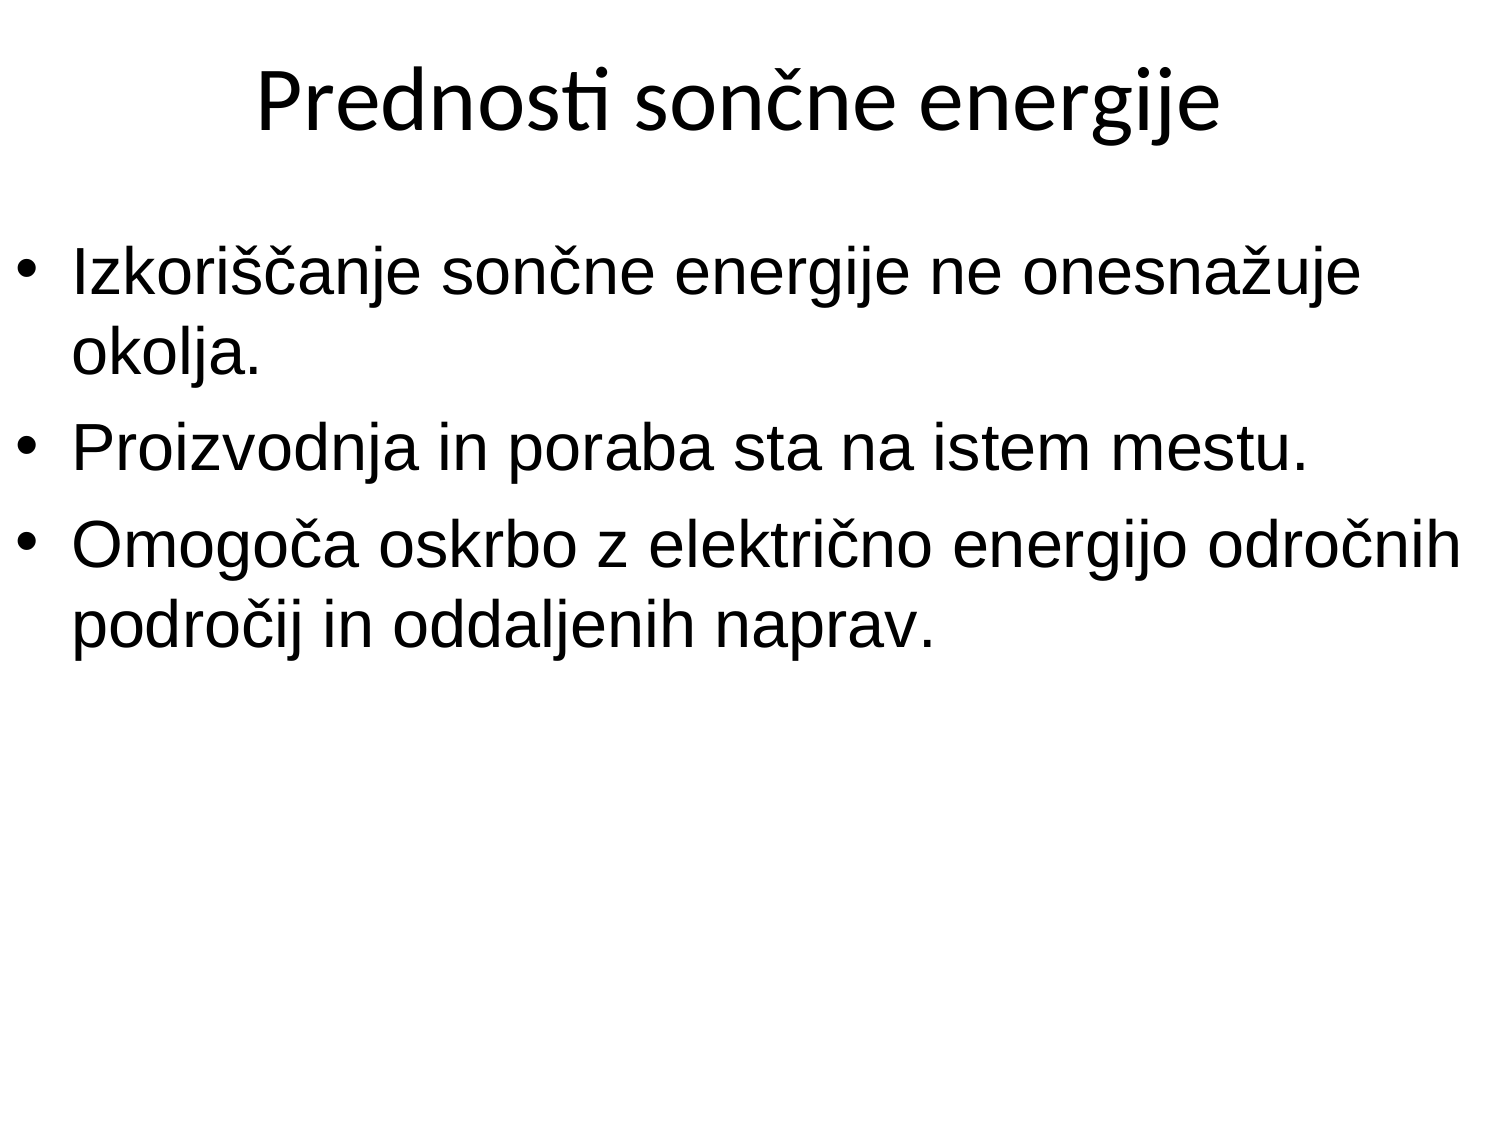

Prednosti sončne energije
Izkoriščanje sončne energije ne onesnažuje okolja.
Proizvodnja in poraba sta na istem mestu.
Omogoča oskrbo z električno energijo odročnih področij in oddaljenih naprav.